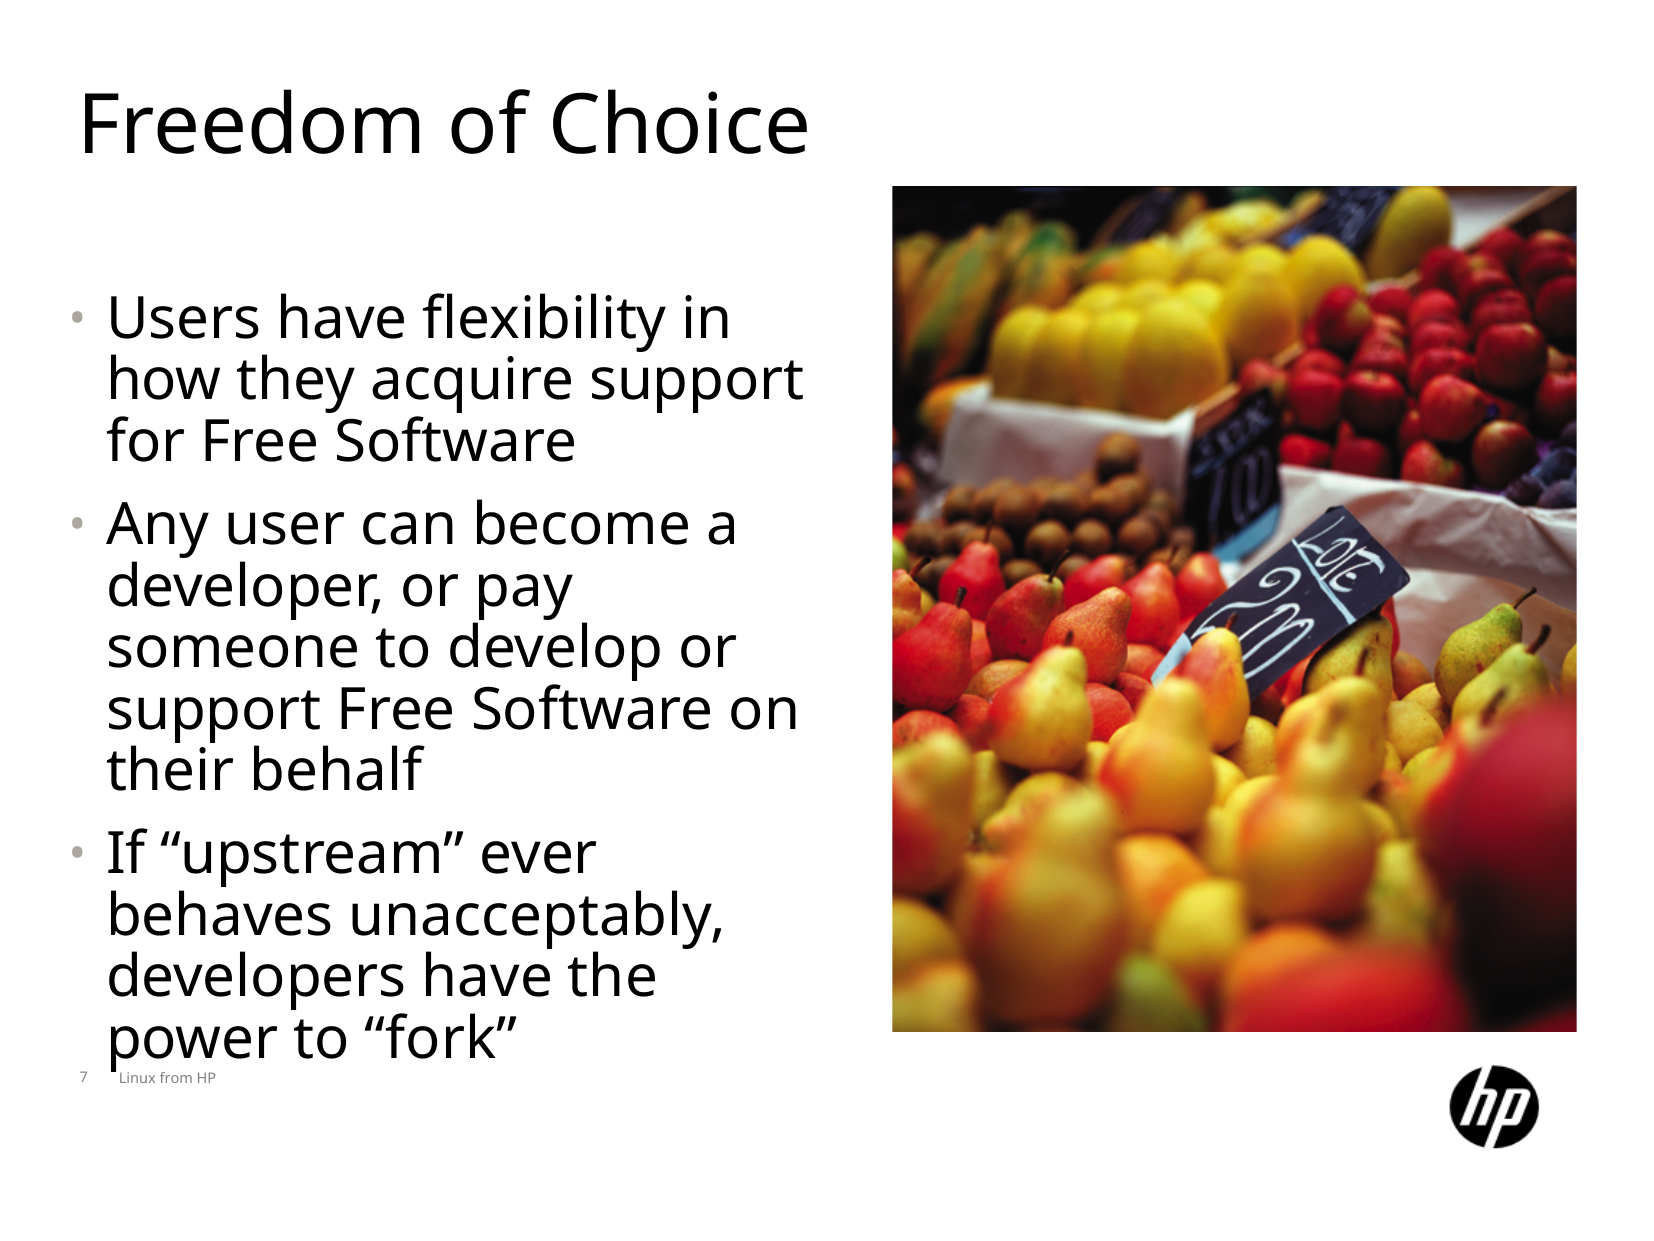

# Freedom of Choice
Users have flexibility in how they acquire support for Free Software
Any user can become a developer, or pay someone to develop or support Free Software on their behalf
If “upstream” ever behaves unacceptably, developers have the power to “fork”